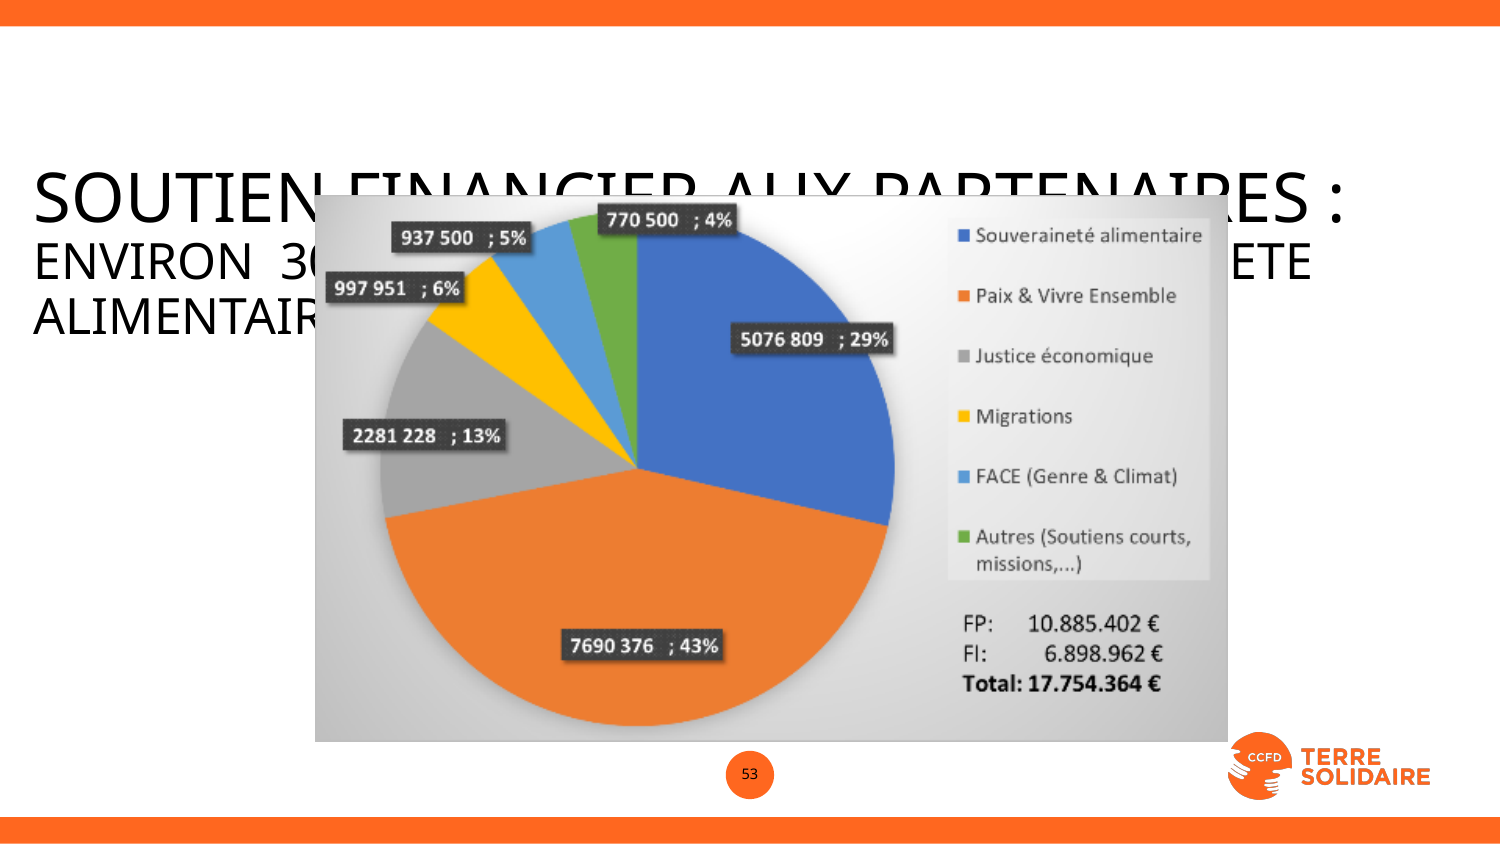

# SOUTIEN FINANCIER AUX PARTENAIRES : ENVIRON 30% DE FONDS DEDIES A LA SOUVERAINETE ALIMENTAIRE